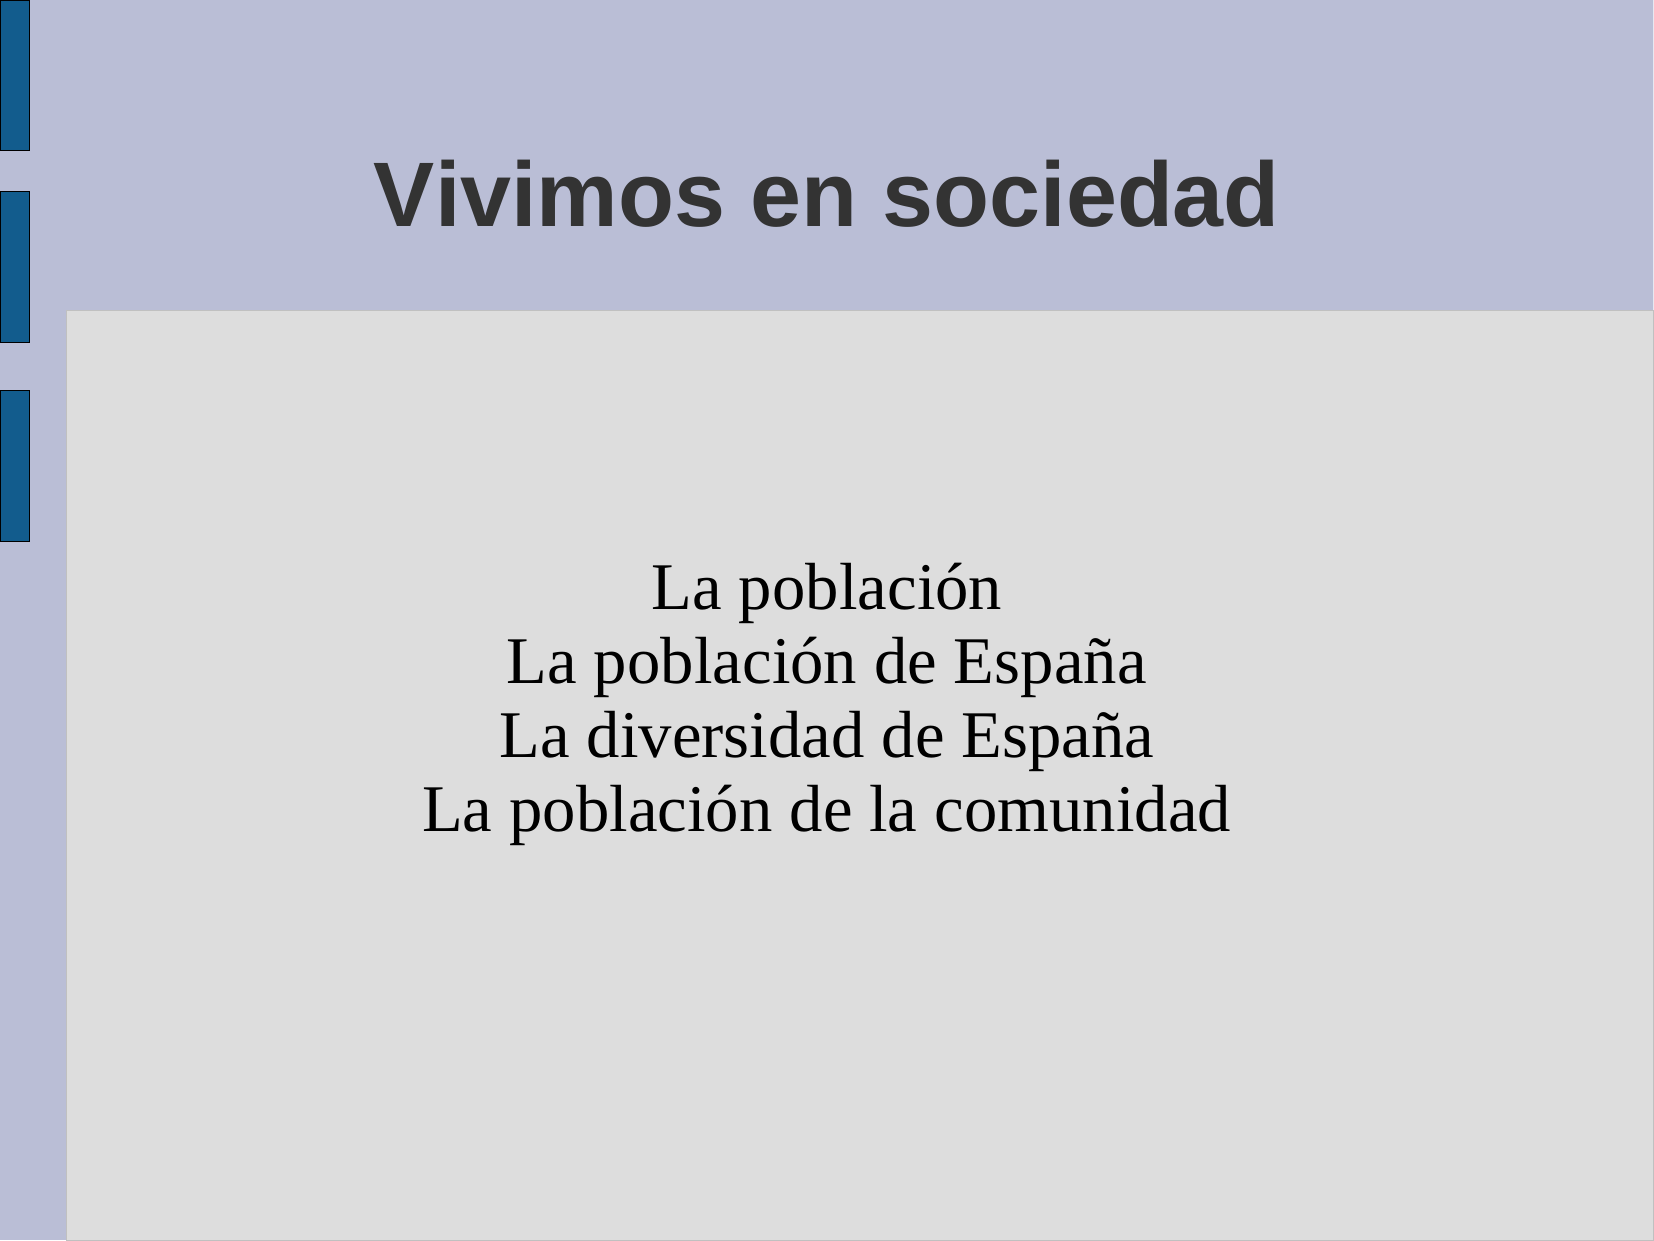

# Vivimos en sociedad
La población
La población de España
La diversidad de España
La población de la comunidad